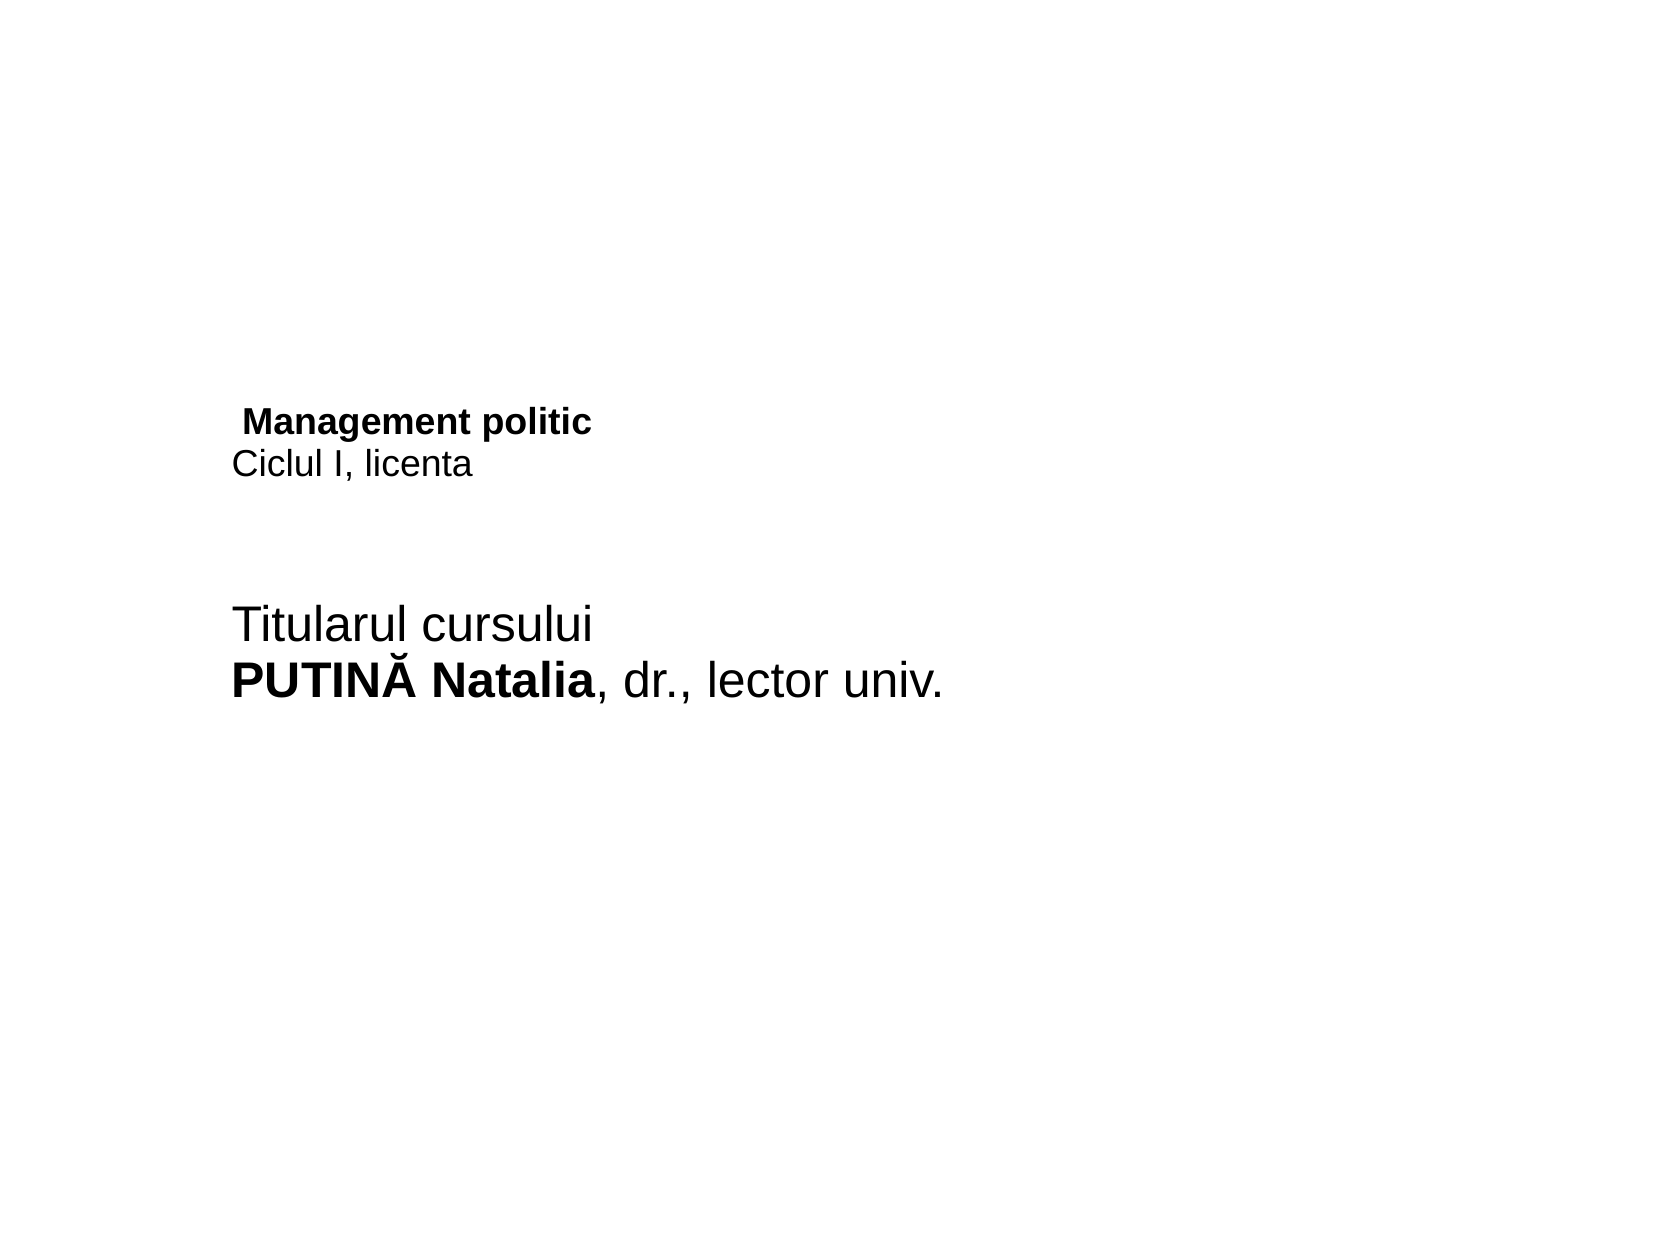

Management politic
Ciclul I, licenta
Titularul cursului
PUTINĂ Natalia, dr., lector univ.